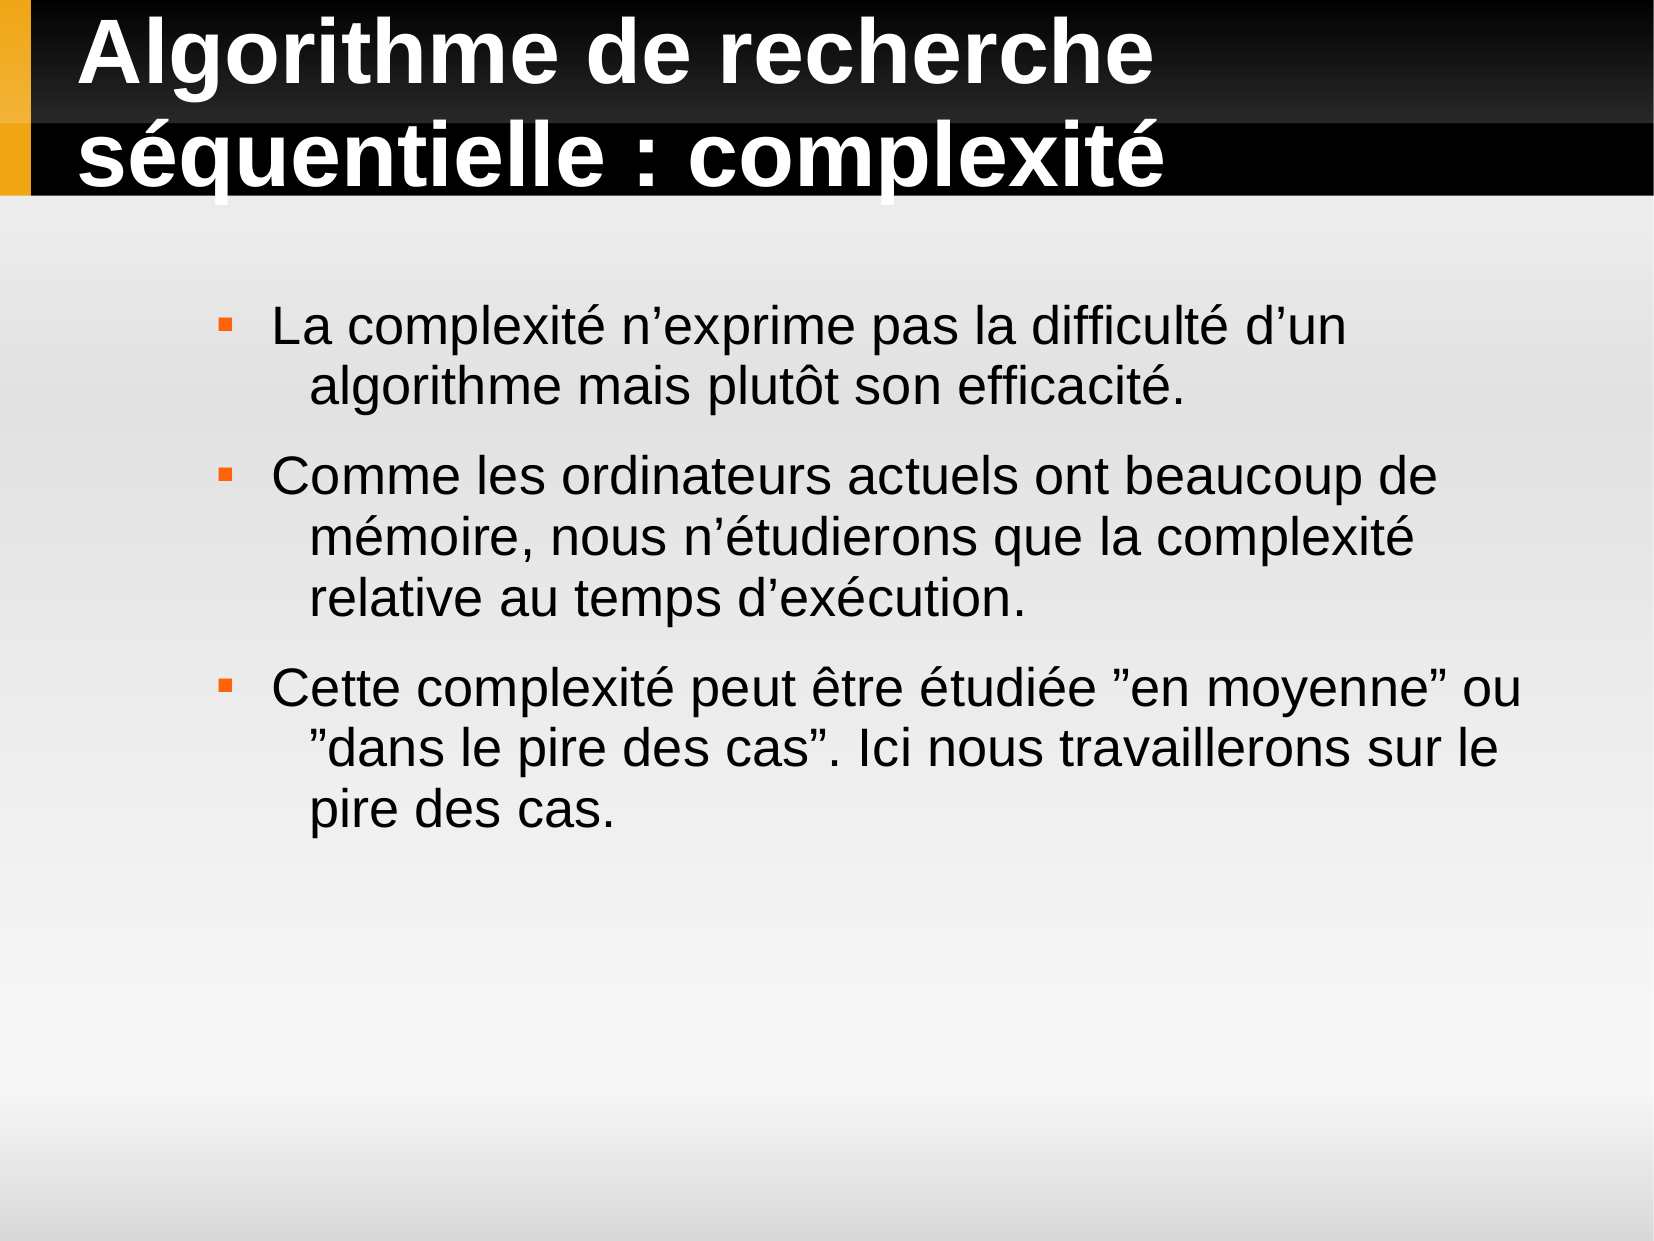

Algorithme de recherche séquentielle : complexité
# La complexité n’exprime pas la difficulté d’un algorithme mais plutôt son efficacité.
Comme les ordinateurs actuels ont beaucoup de mémoire, nous n’étudierons que la complexité relative au temps d’exécution.
Cette complexité peut être étudiée ”en moyenne” ou ”dans le pire des cas”. Ici nous travaillerons sur le pire des cas.